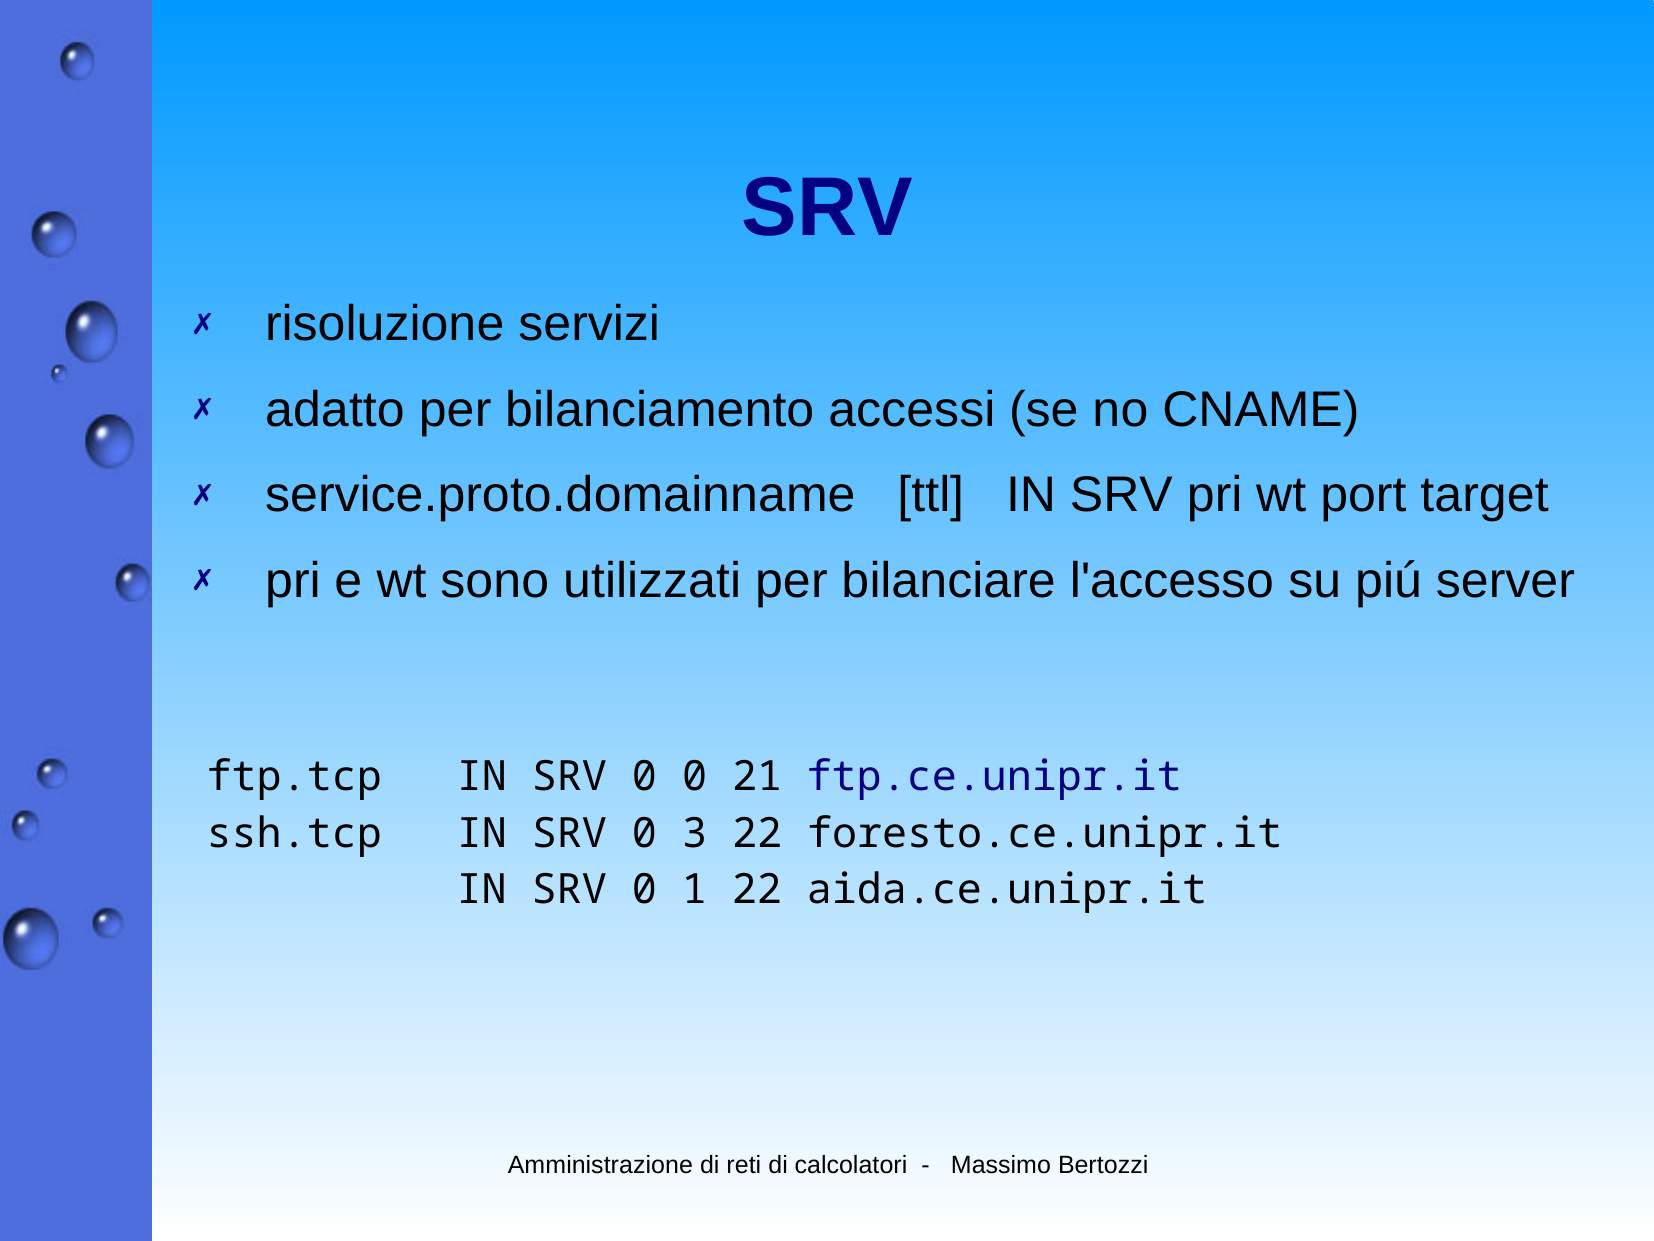

# SRV
risoluzione servizi
adatto per bilanciamento accessi (se no CNAME)
service.proto.domainname [ttl] IN SRV pri wt port target
pri e wt sono utilizzati per bilanciare l'accesso su piú server
ftp.tcp IN SRV 0 0 21 ftp.ce.unipr.it
ssh.tcp IN SRV 0 3 22 foresto.ce.unipr.it
 IN SRV 0 1 22 aida.ce.unipr.it